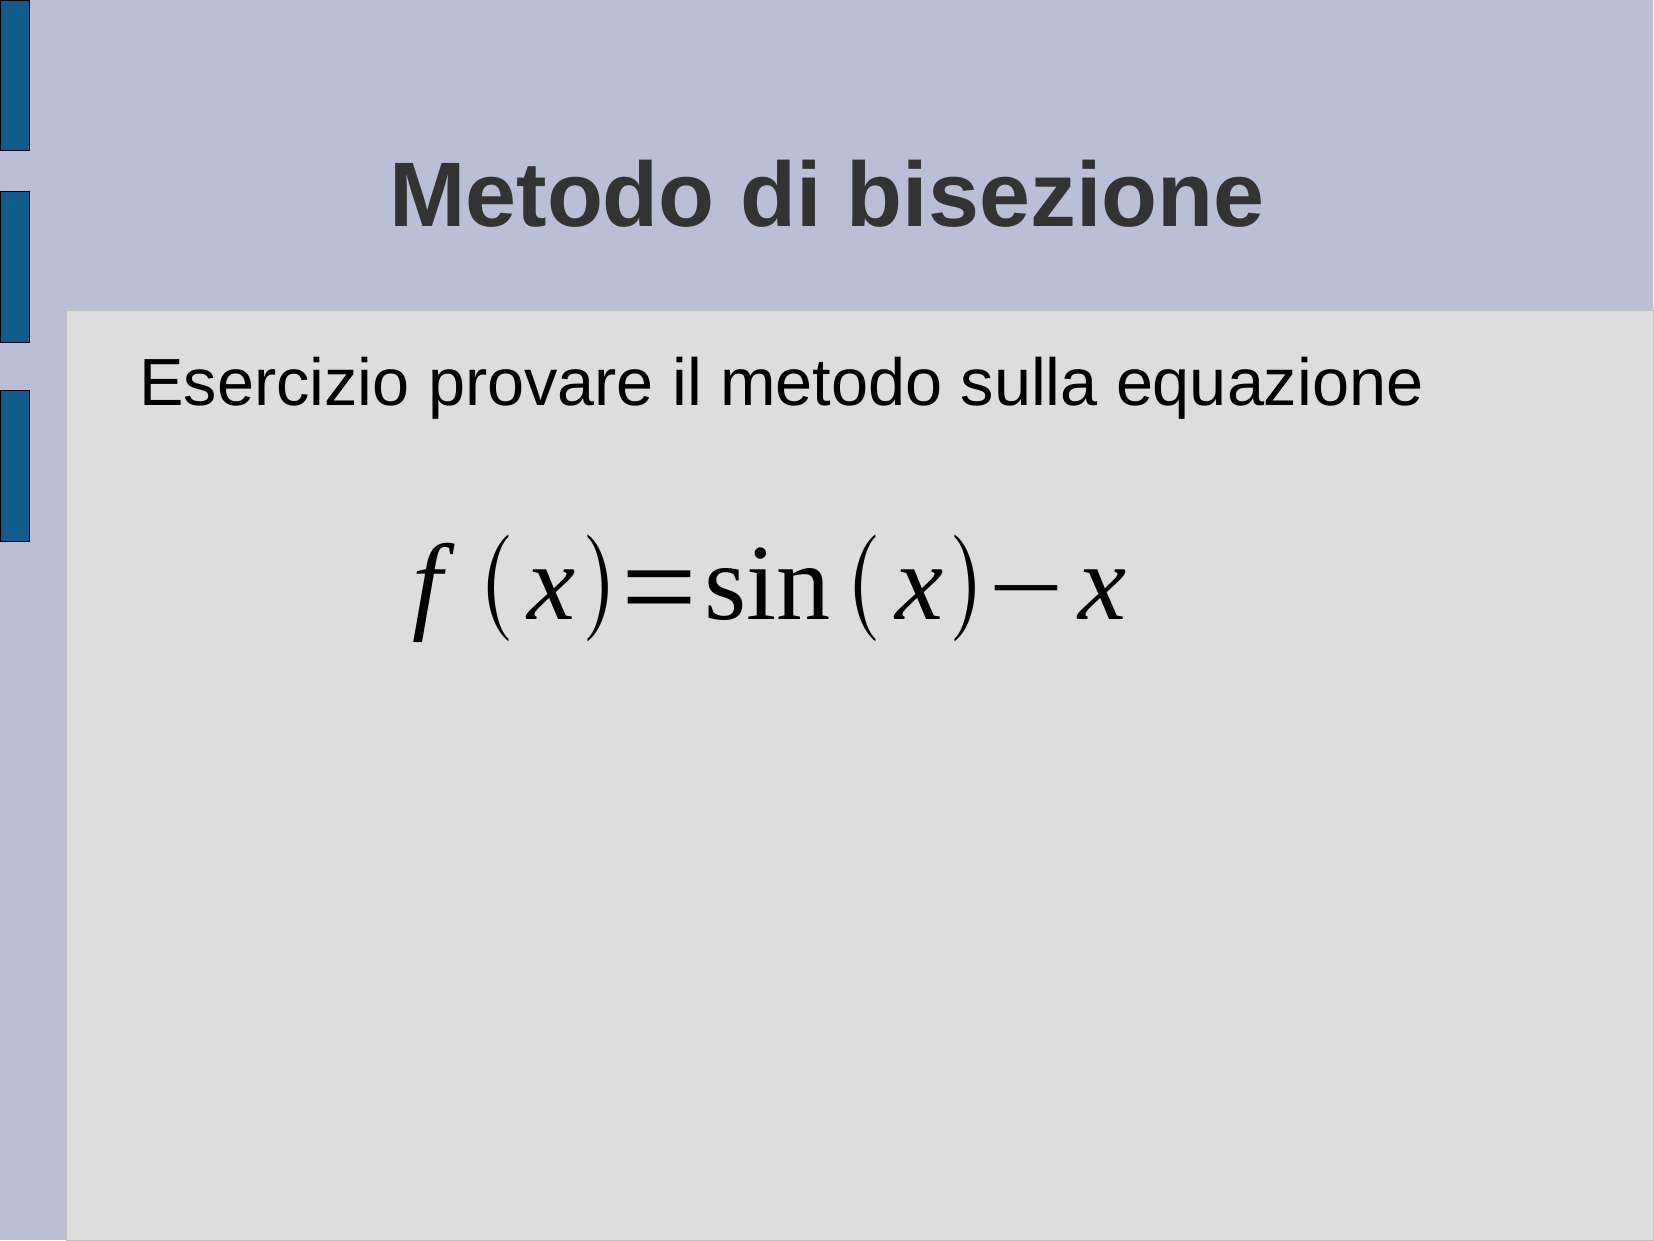

# Metodo di bisezione
Esercizio provare il metodo sulla equazione